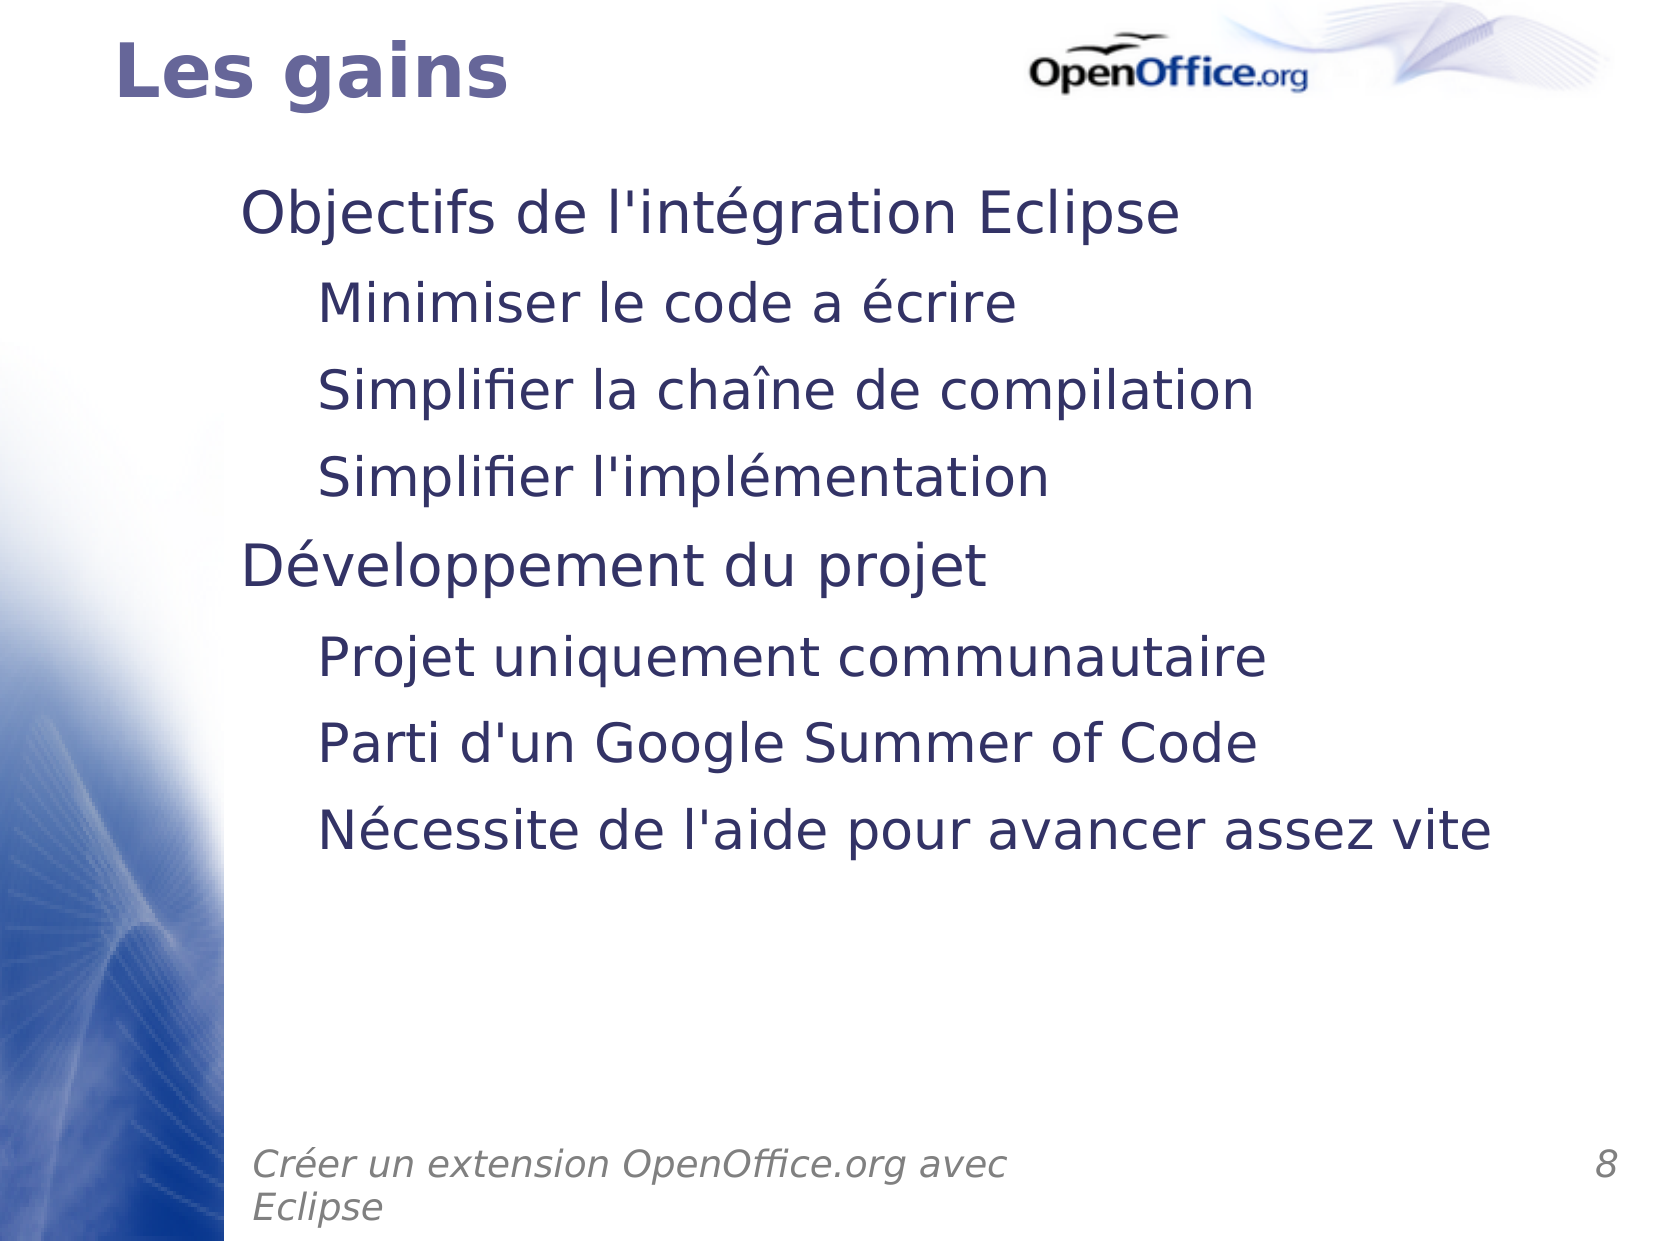

# Les gains
Objectifs de l'intégration Eclipse
Minimiser le code a écrire
Simplifier la chaîne de compilation
Simplifier l'implémentation
Développement du projet
Projet uniquement communautaire
Parti d'un Google Summer of Code
Nécessite de l'aide pour avancer assez vite